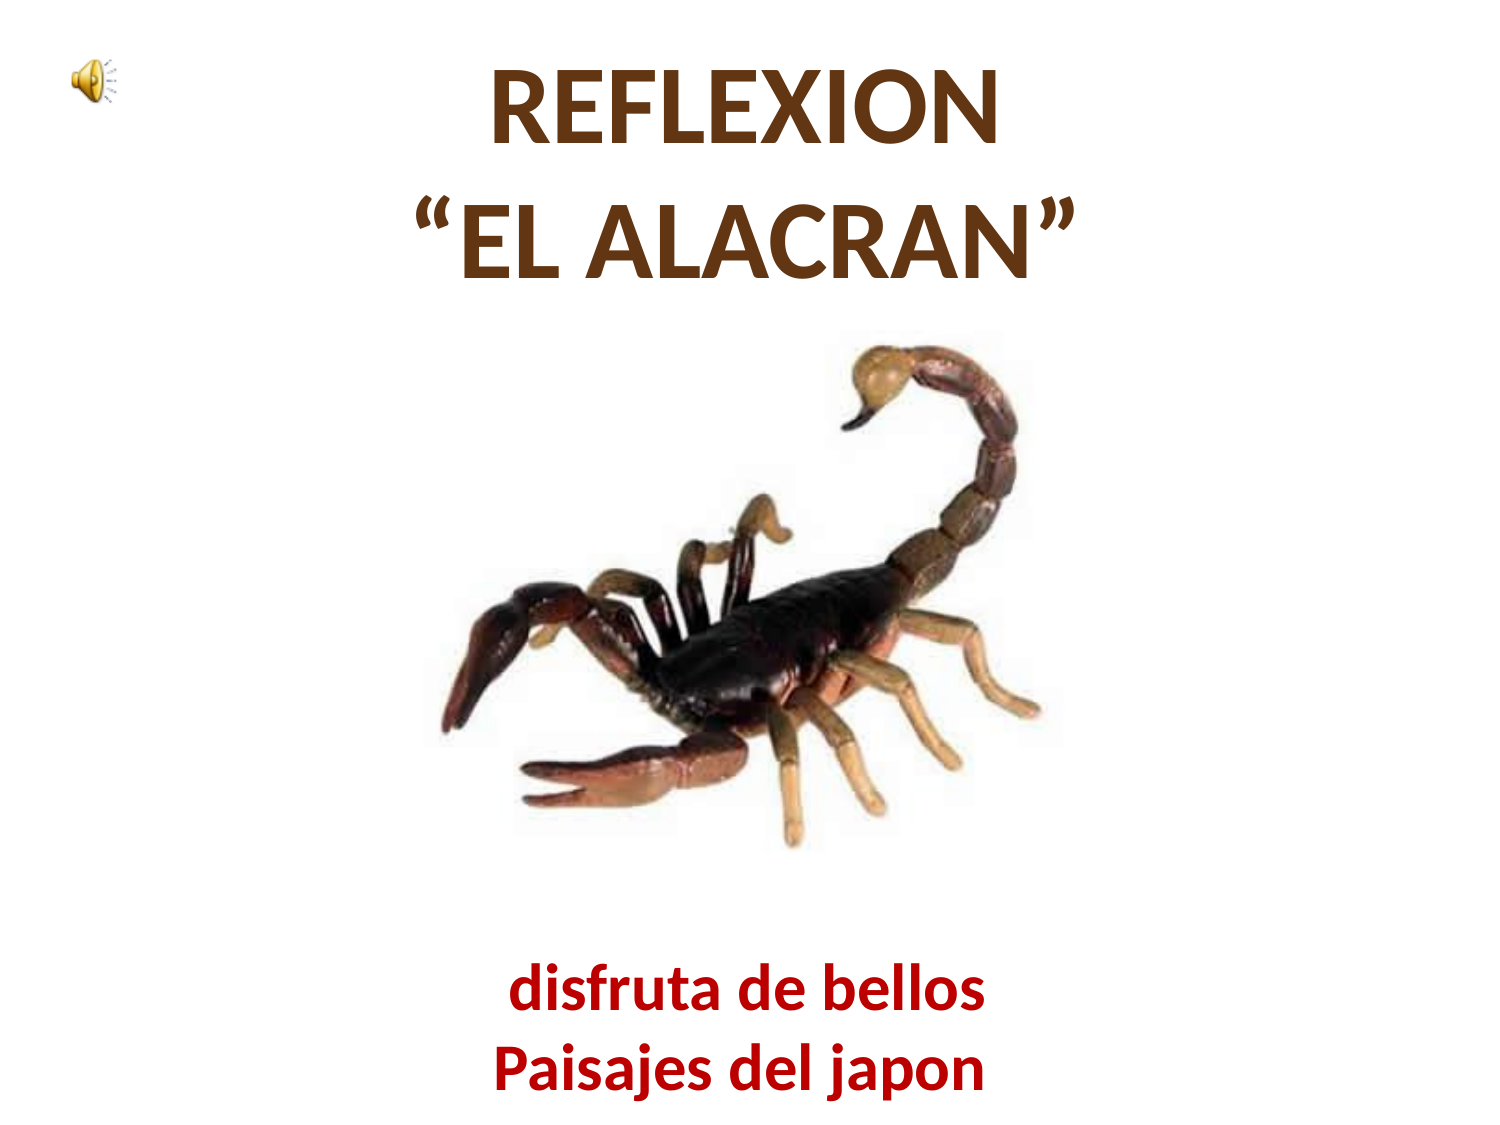

REFLEXION
“EL ALACRAN”
 disfruta de bellos
Paisajes del japon